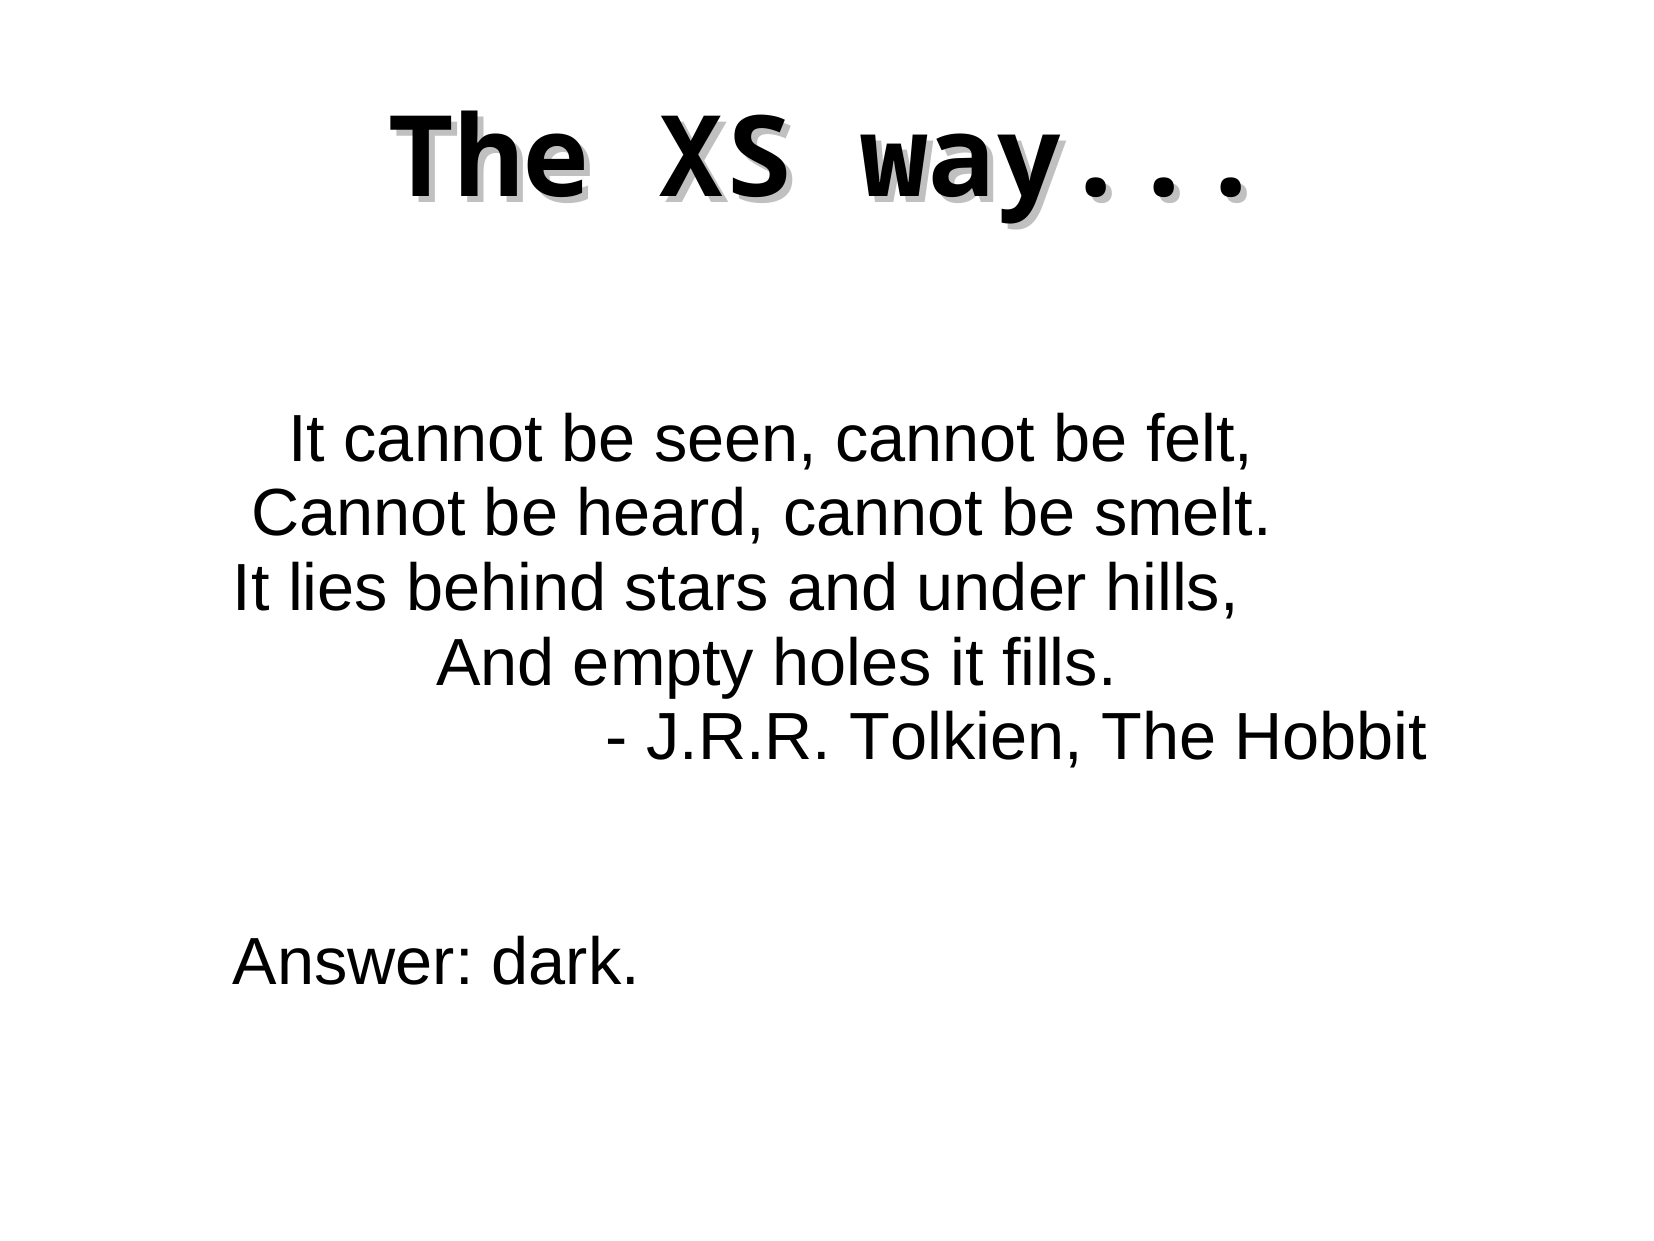

# The XS way...
		 It cannot be seen, cannot be felt,
		 Cannot be heard, cannot be smelt.
		It lies behind stars and under hills,
		 And empty holes it fills.
					 - J.R.R. Tolkien, The Hobbit
		Answer: dark.